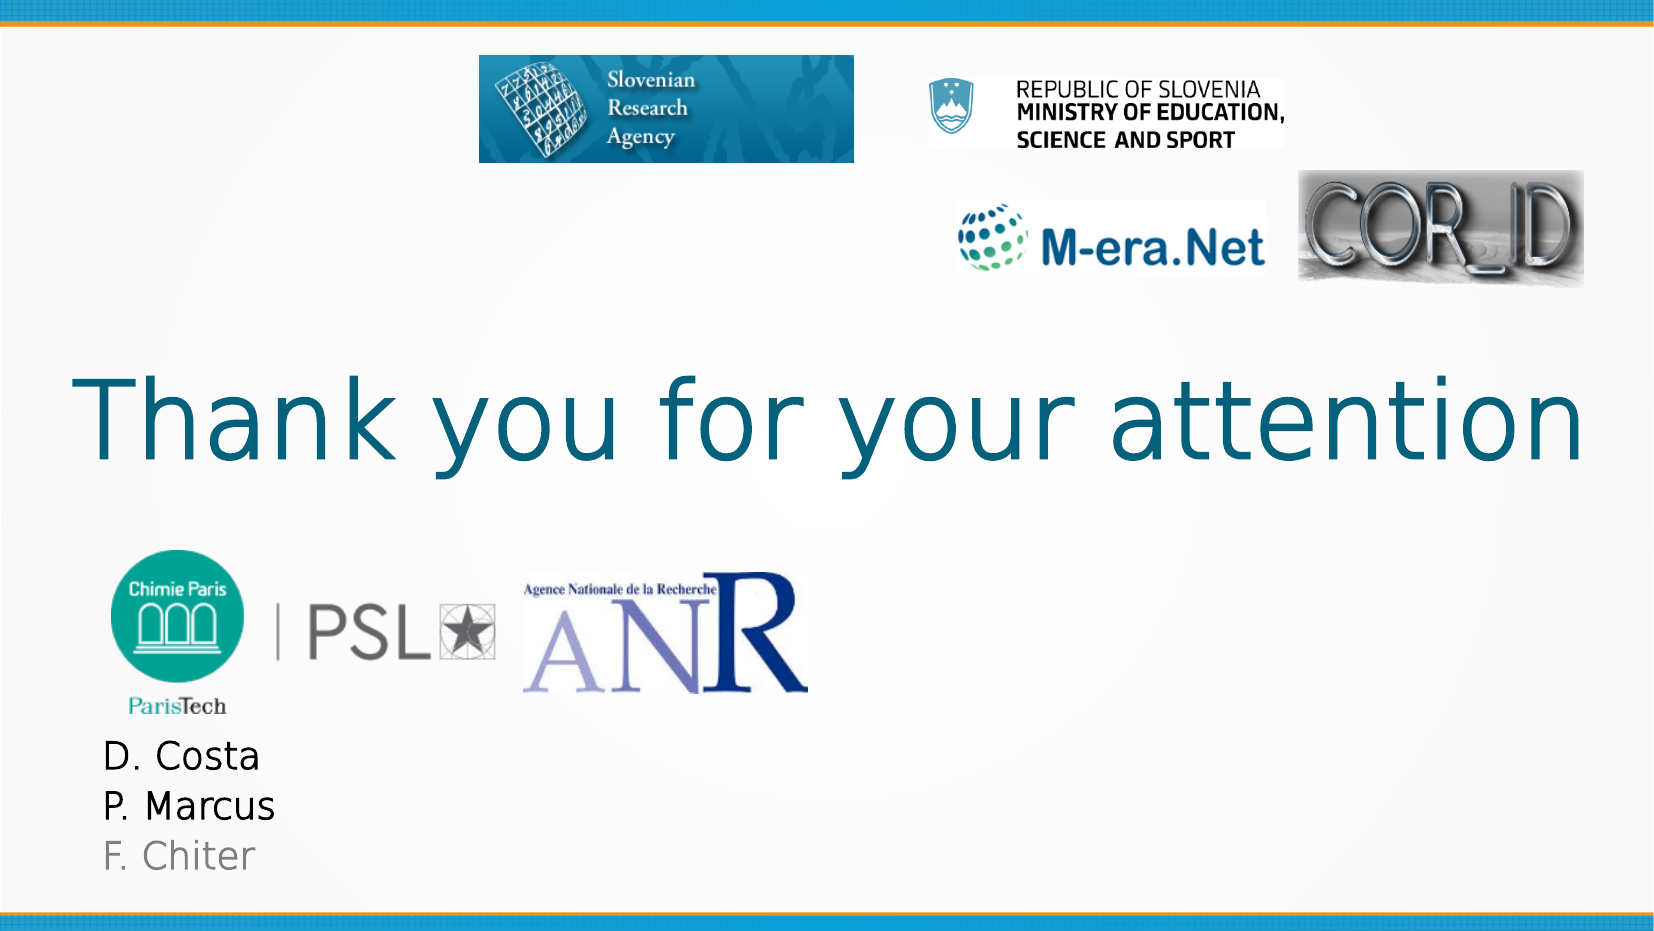

# Thank you for your attention
D. Costa
P. Marcus
F. Chiter